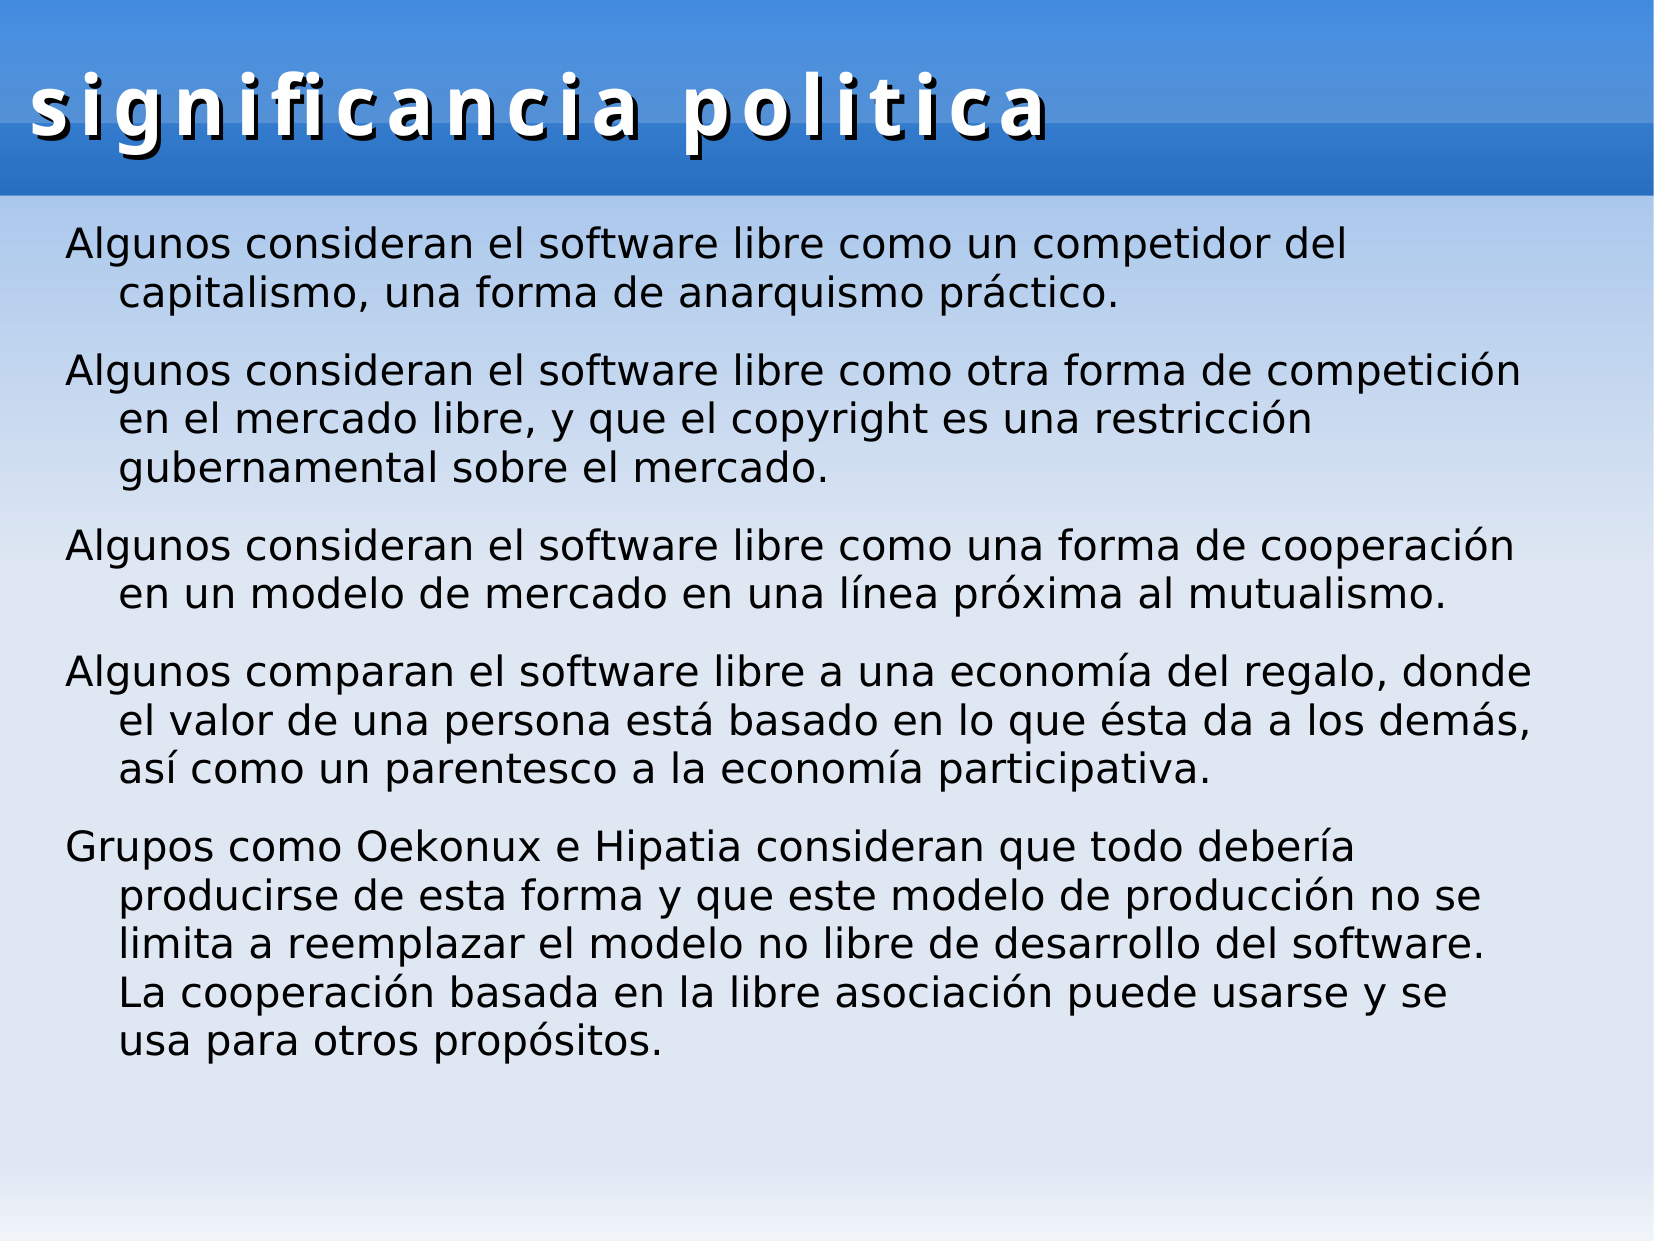

# significancia politica
Algunos consideran el software libre como un competidor del capitalismo, una forma de anarquismo práctico.
Algunos consideran el software libre como otra forma de competición en el mercado libre, y que el copyright es una restricción gubernamental sobre el mercado.
Algunos consideran el software libre como una forma de cooperación en un modelo de mercado en una línea próxima al mutualismo.
Algunos comparan el software libre a una economía del regalo, donde el valor de una persona está basado en lo que ésta da a los demás, así como un parentesco a la economía participativa.
Grupos como Oekonux e Hipatia consideran que todo debería producirse de esta forma y que este modelo de producción no se limita a reemplazar el modelo no libre de desarrollo del software. La cooperación basada en la libre asociación puede usarse y se usa para otros propósitos.